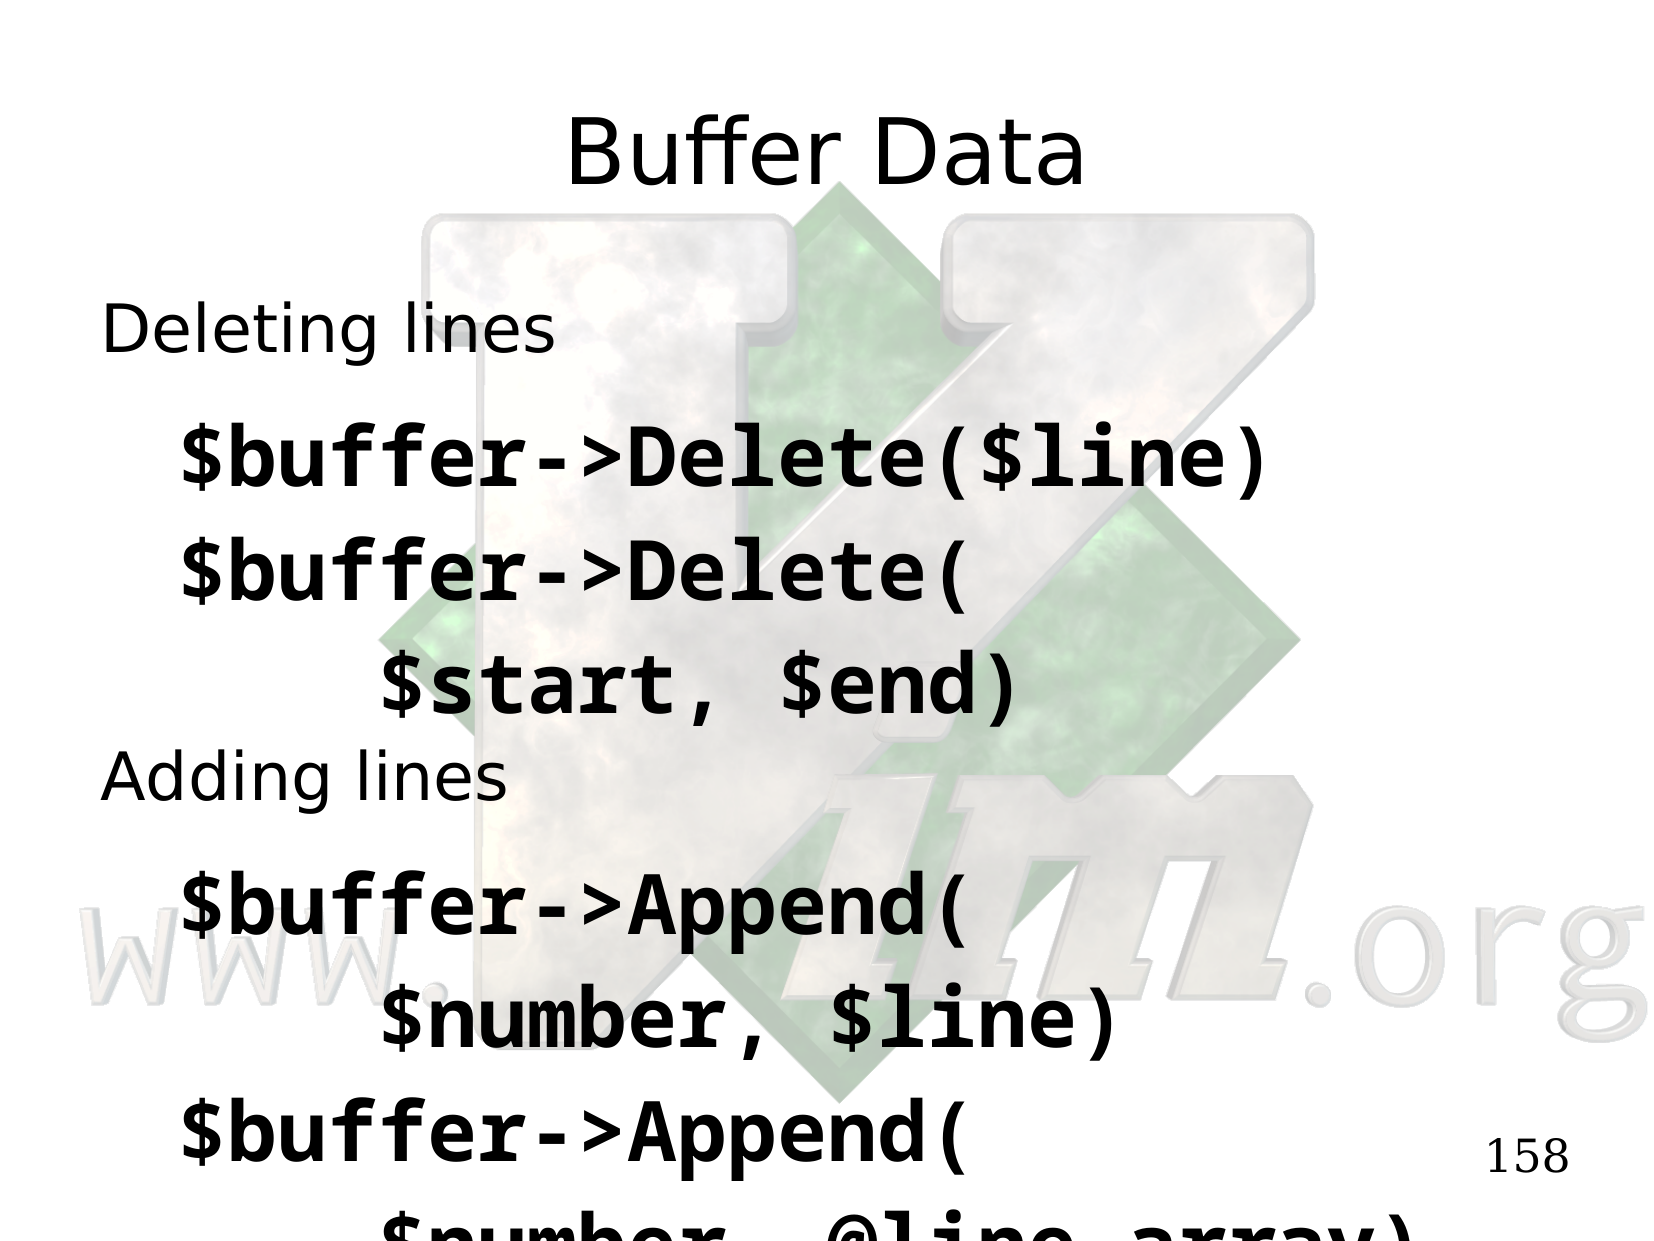

# Buffer Data
Deleting lines
$buffer->Delete($line)
$buffer->Delete(
 $start, $end)
Adding lines
$buffer->Append(
 $number, $line)
$buffer->Append(
 $number, @line_array)
158